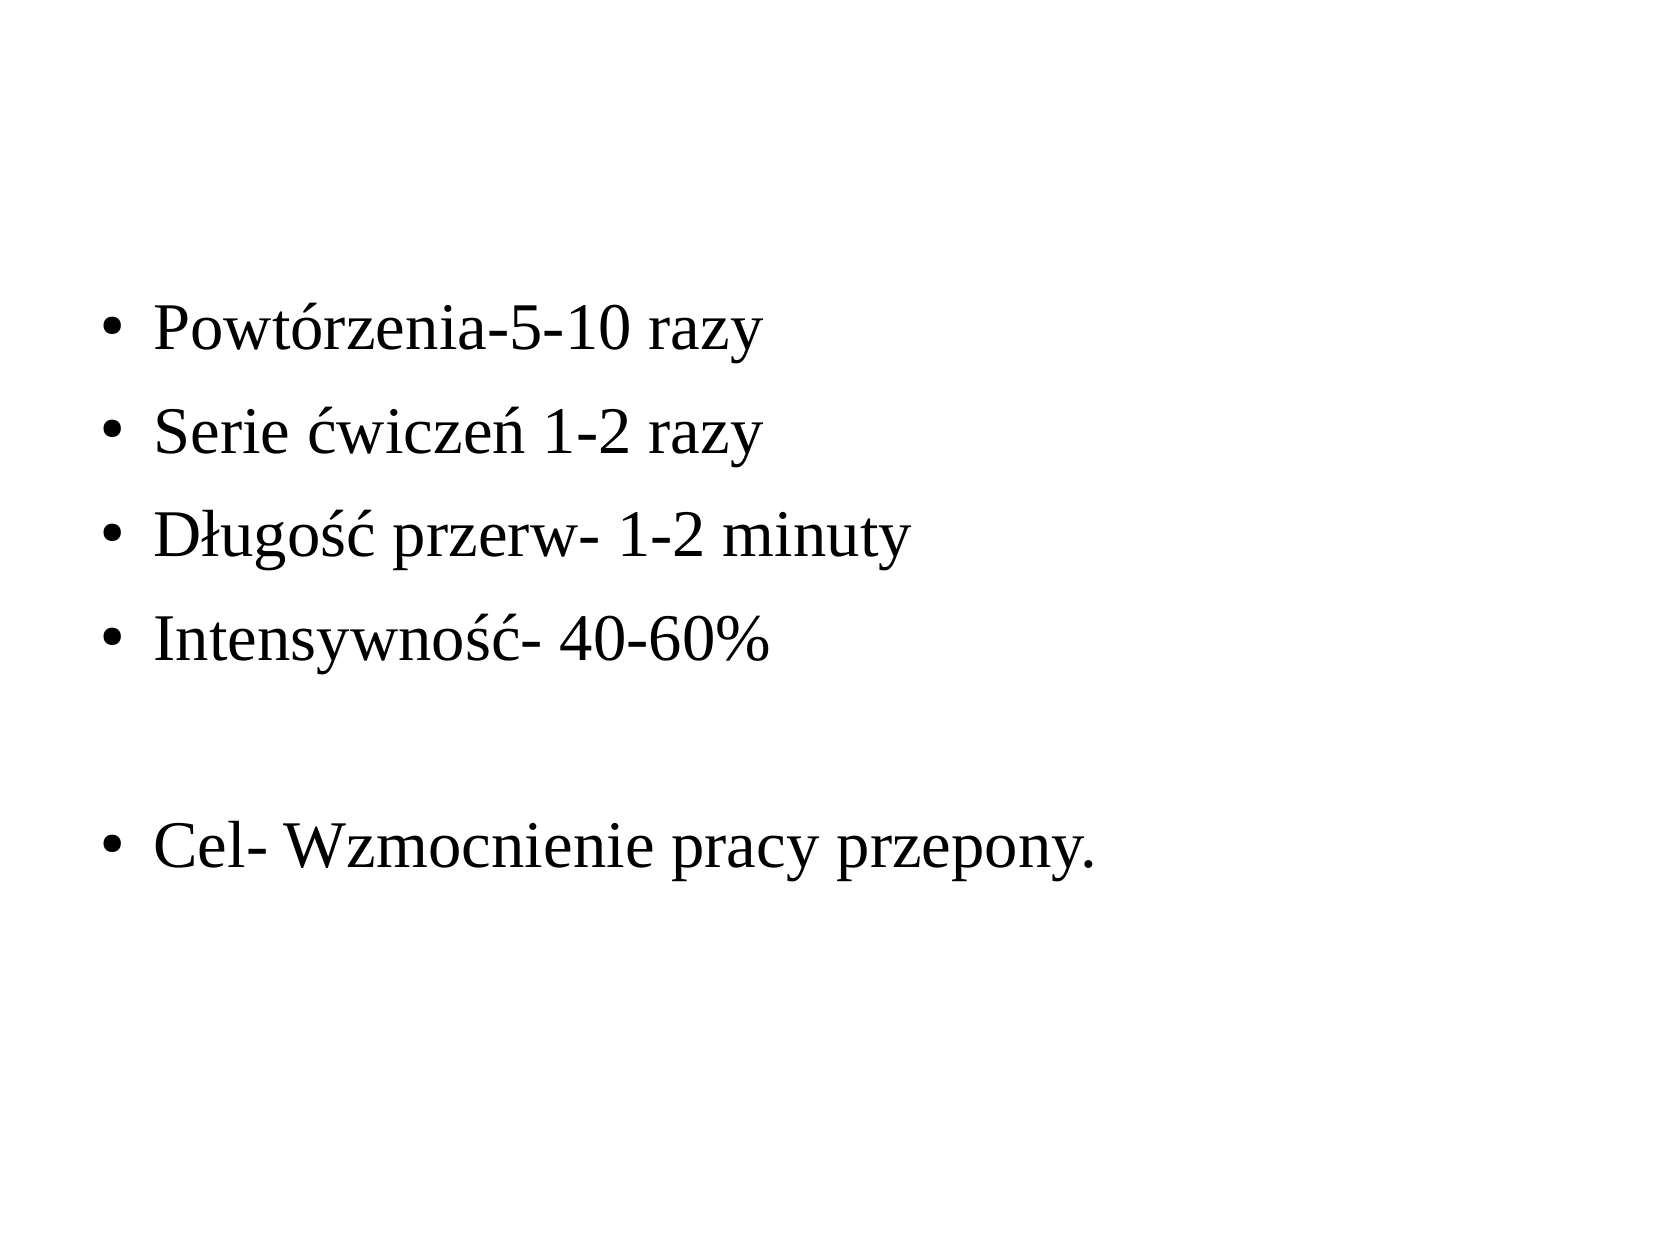

#
Powtórzenia-5-10 razy
Serie ćwiczeń 1-2 razy
Długość przerw- 1-2 minuty
Intensywność- 40-60%
Cel- Wzmocnienie pracy przepony.